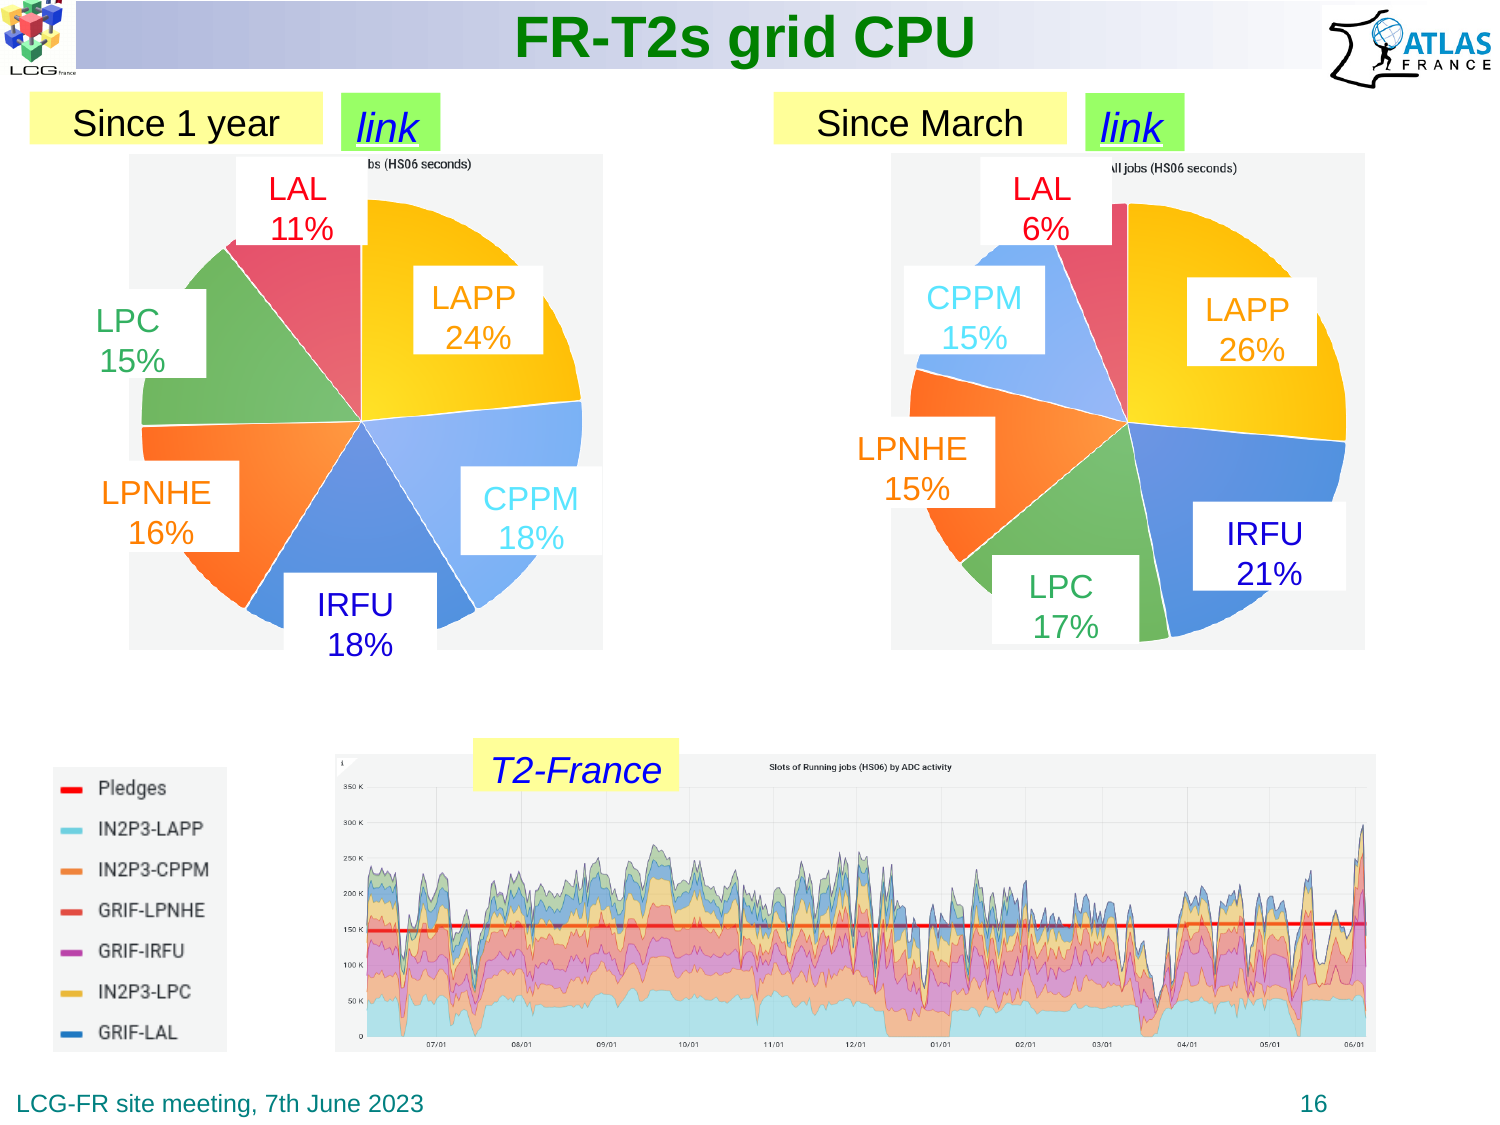

FR-T2s grid CPU
Since 1 year
Since March
link
link
LAL
11%
LAL
6%
LAPP
24%
CPPM
15%
LAPP
26%
LPC
15%
LPNHE
15%
LPNHE
16%
CPPM
18%
IRFU
21%
LPC
17%
IRFU
18%
T2-France